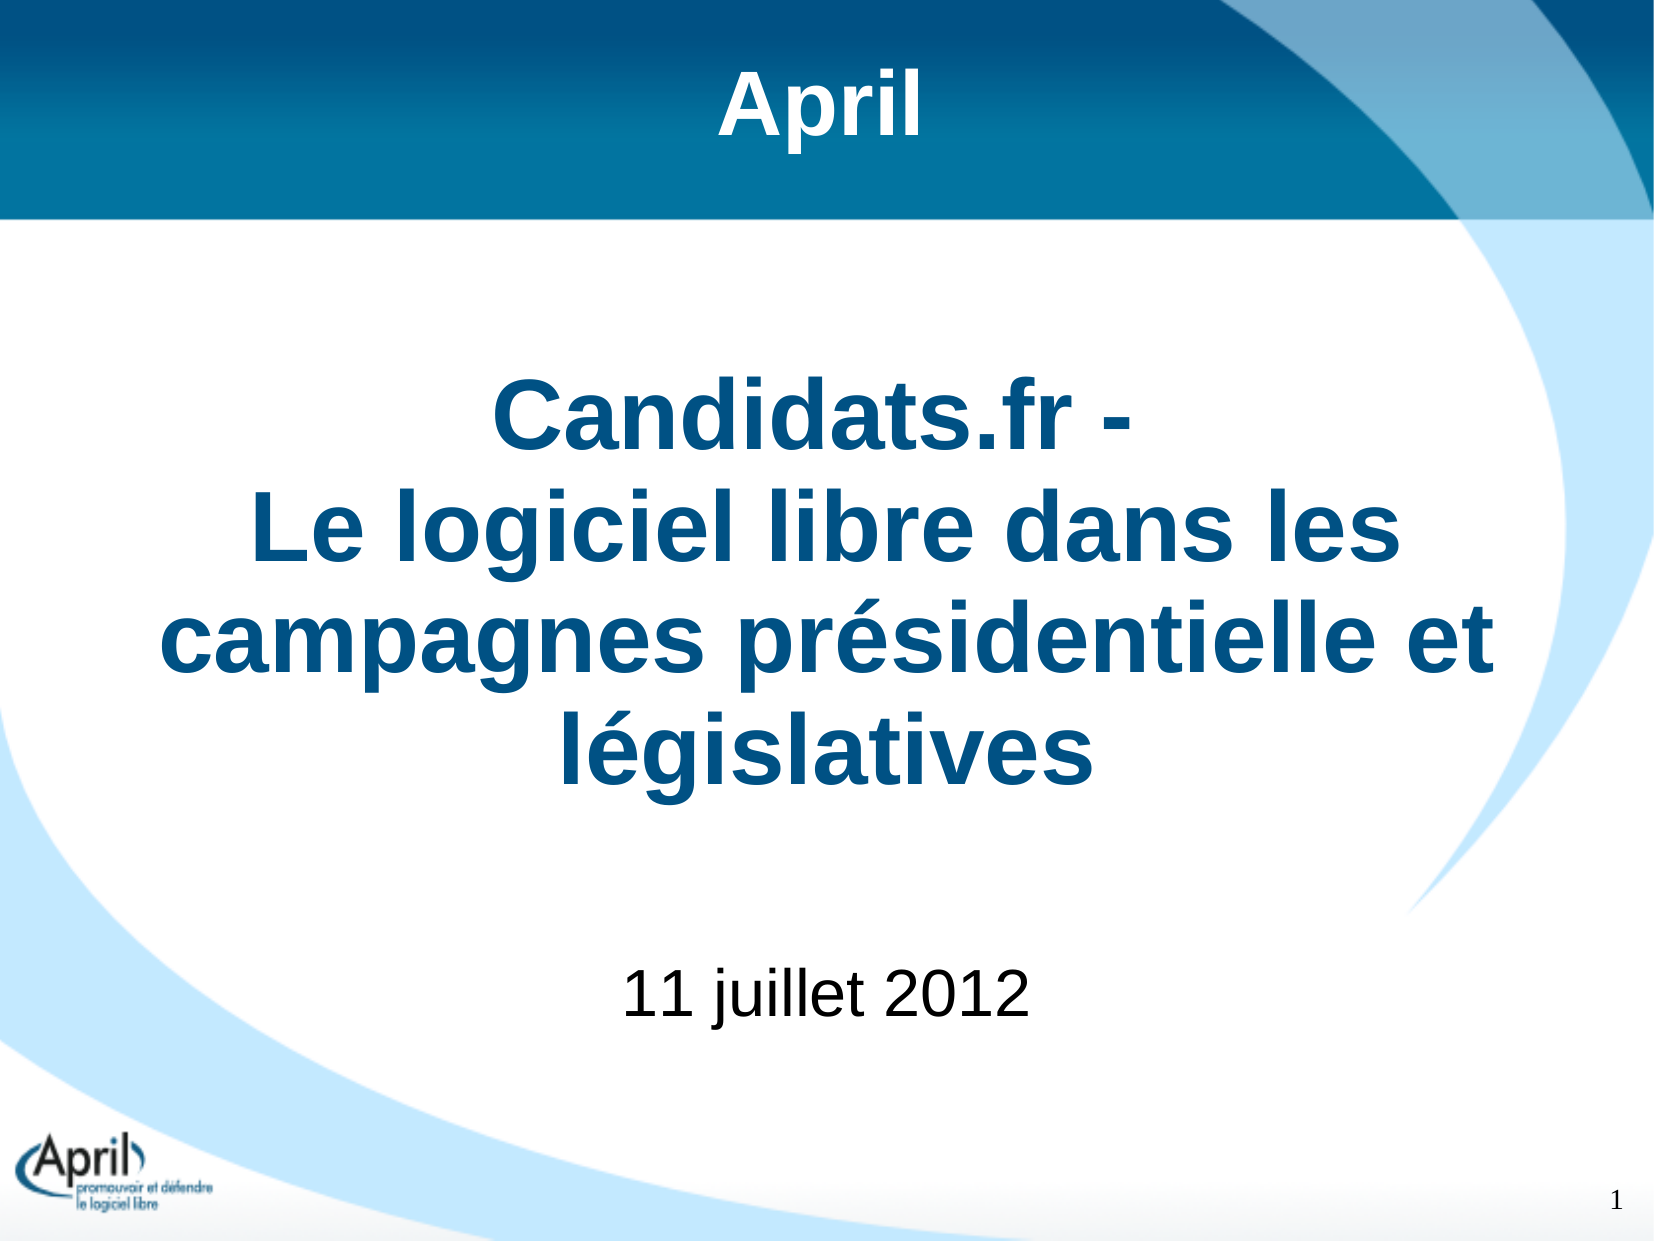

# April
Candidats.fr -
Le logiciel libre dans les
campagnes présidentielle et législatives
11 juillet 2012
1